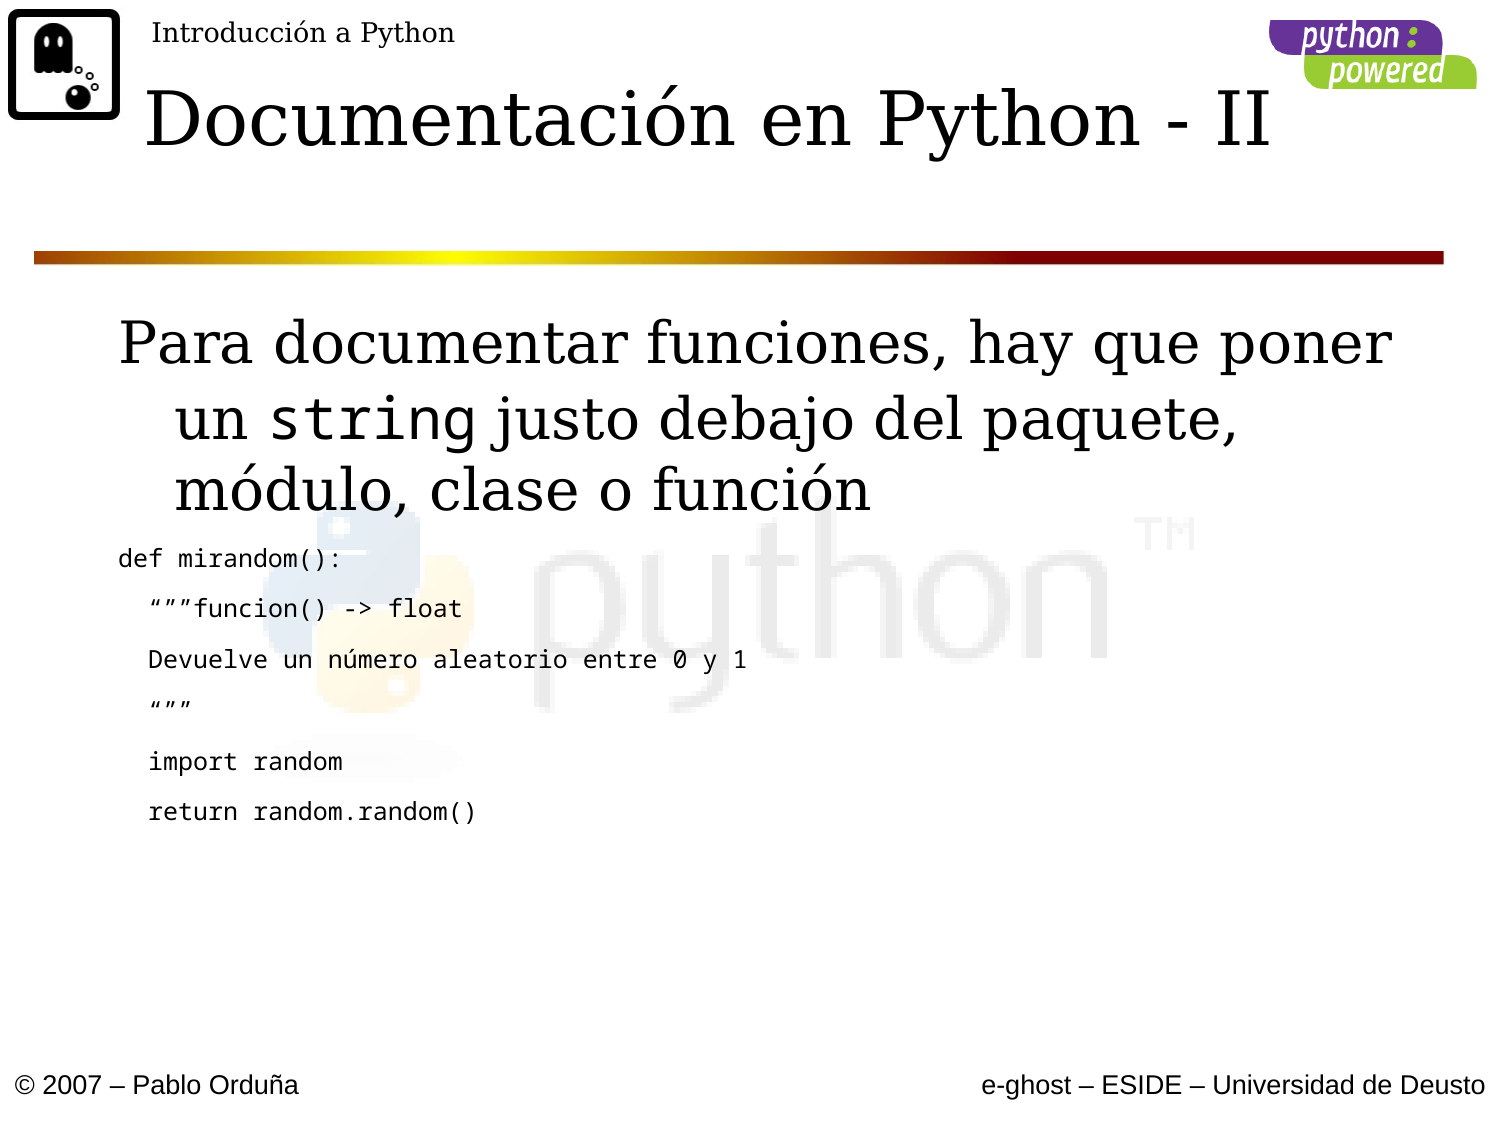

# Documentación en Python - II
Para documentar funciones, hay que poner un string justo debajo del paquete, módulo, clase o función
def mirandom():
 “””funcion() -> float
 Devuelve un número aleatorio entre 0 y 1
 “””
 import random
 return random.random()